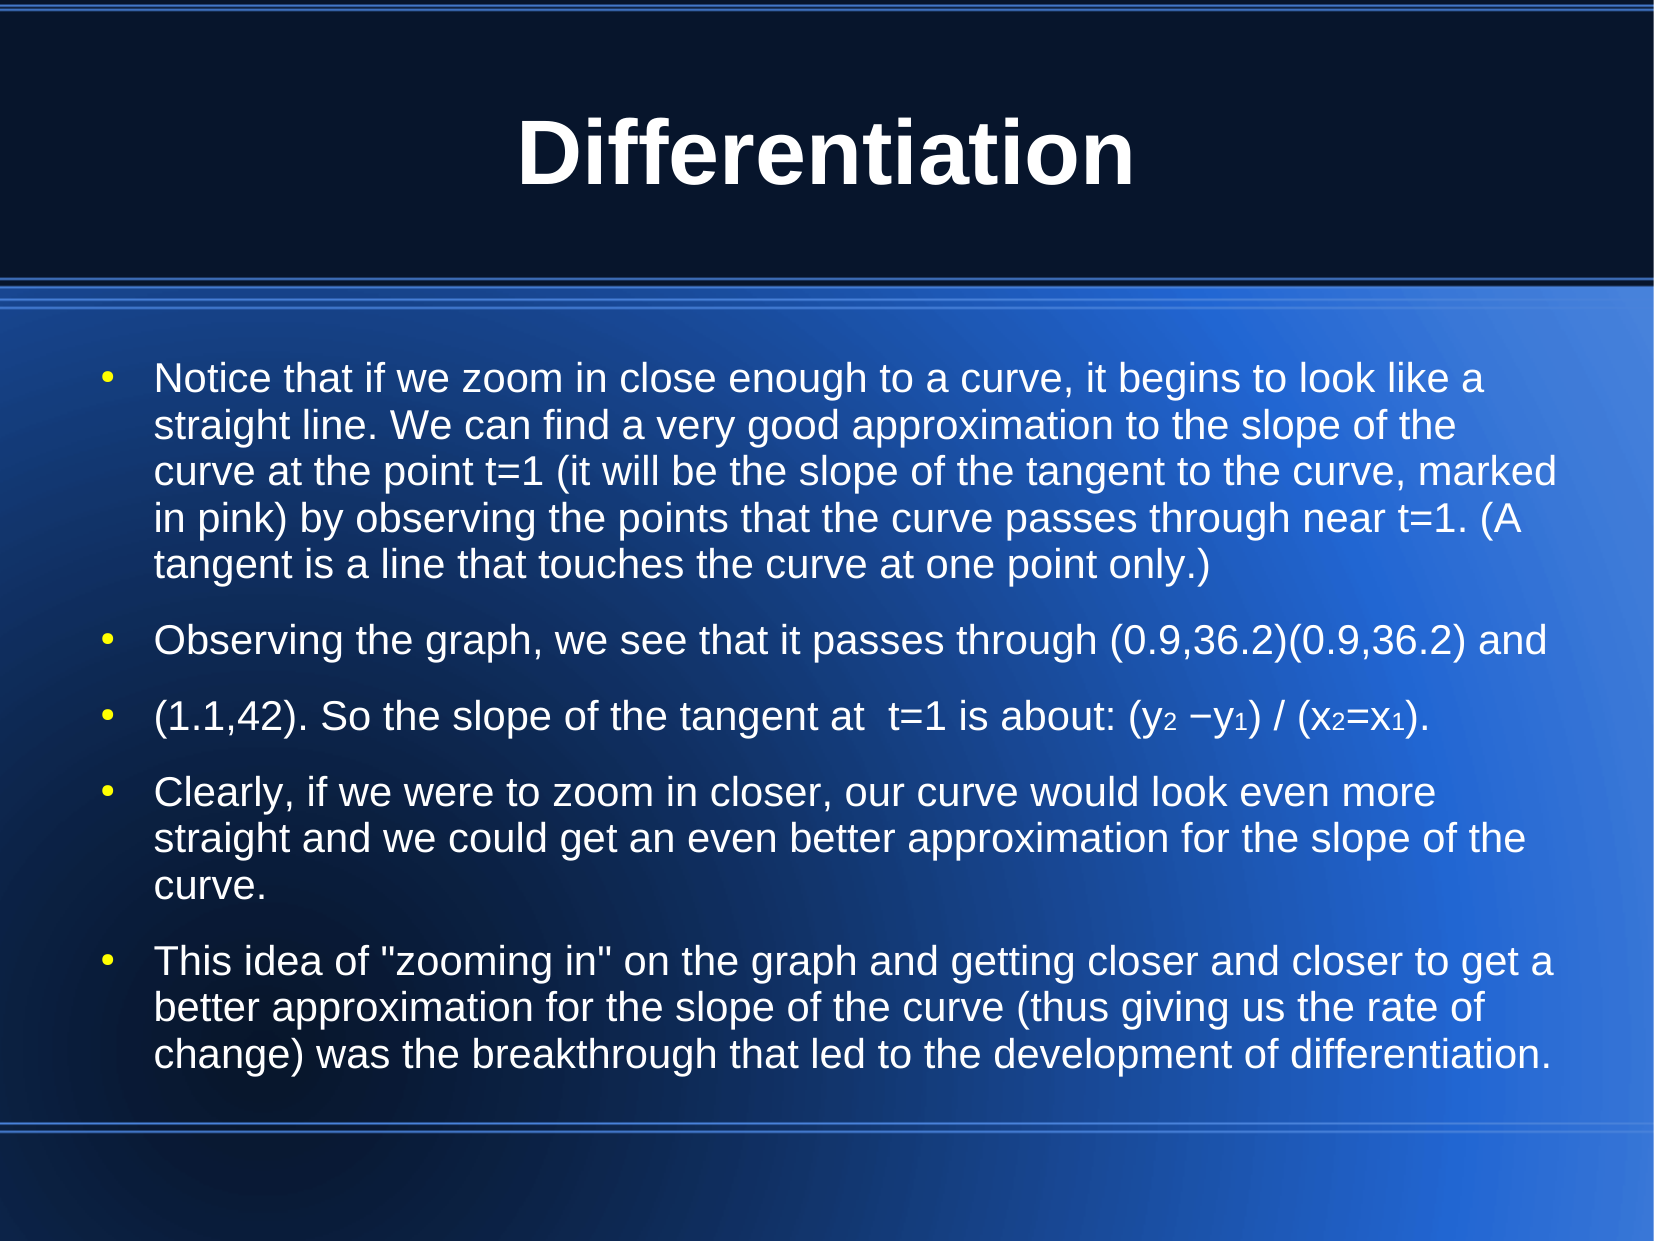

# Differentiation
Notice that if we zoom in close enough to a curve, it begins to look like a straight line. We can find a very good approximation to the slope of the curve at the point t=1 (it will be the slope of the tangent to the curve, marked in pink) by observing the points that the curve passes through near t=1. (A tangent is a line that touches the curve at one point only.)
Observing the graph, we see that it passes through (0.9,36.2)(0.9,36.2) and
(1.1,42). So the slope of the tangent at t=1 is about: (y2 −y1) / (x2=x1).
Clearly, if we were to zoom in closer, our curve would look even more straight and we could get an even better approximation for the slope of the curve.
This idea of "zooming in" on the graph and getting closer and closer to get a better approximation for the slope of the curve (thus giving us the rate of change) was the breakthrough that led to the development of differentiation.